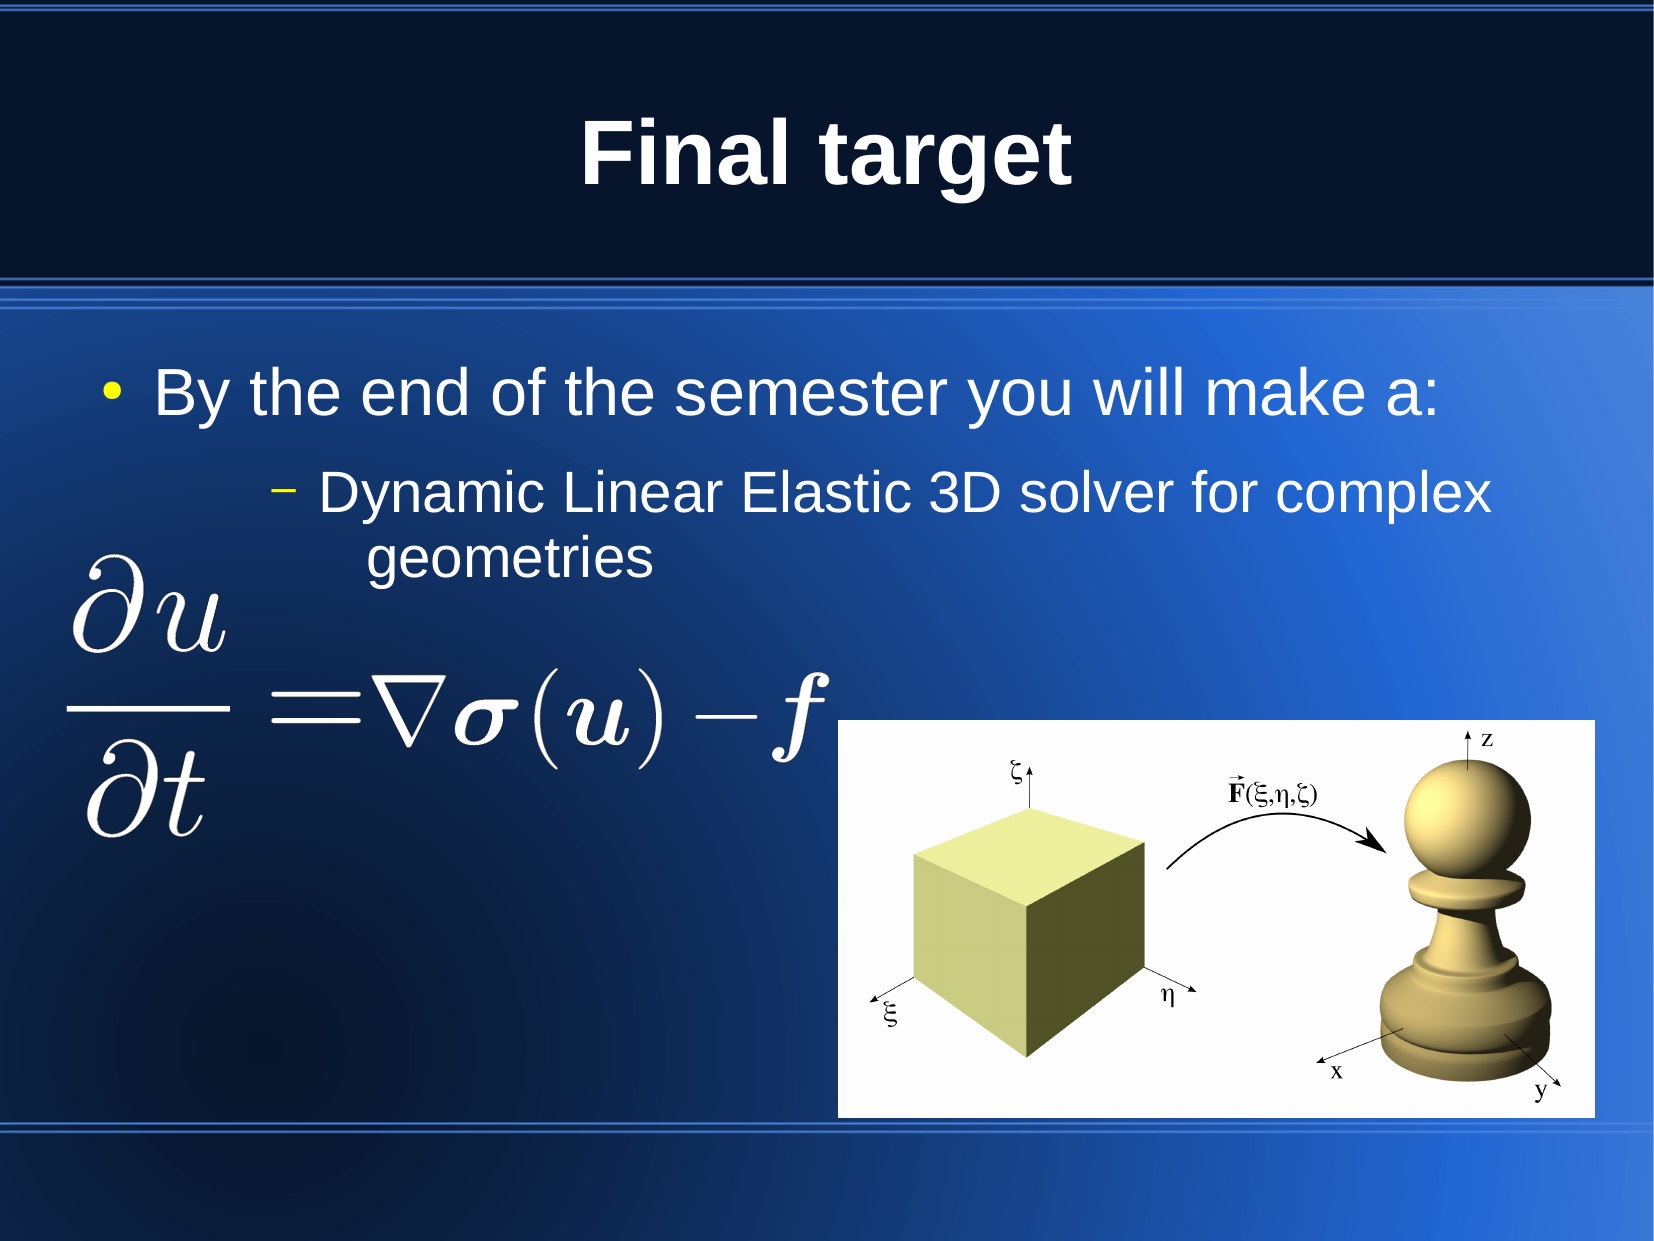

# Final target
By the end of the semester you will make a:
Dynamic Linear Elastic 3D solver for complex geometries